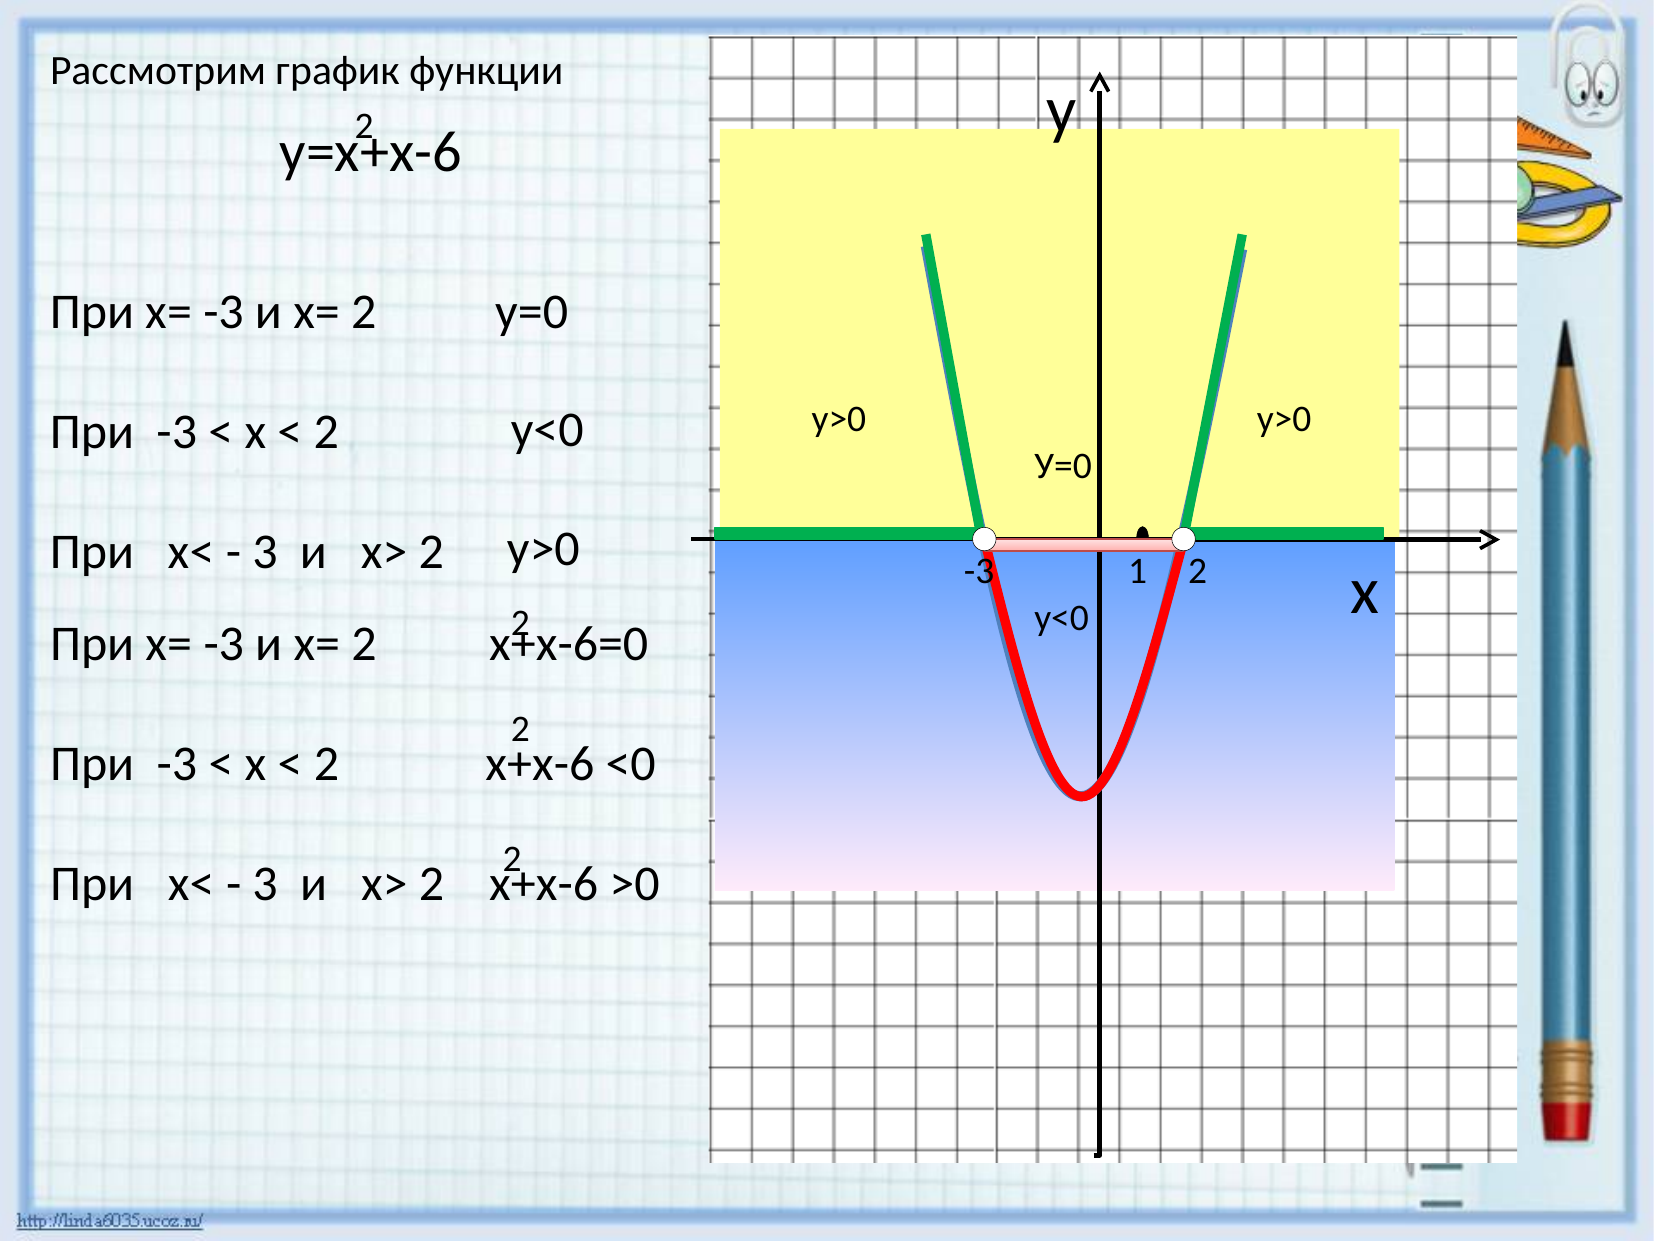

Рассмотрим график функции
у
2
 у=х+х-6
При х= -3 и х= 2
При -3 < х < 2
При х< - 3 и х> 2
у=0
у<0
у>0
у>0
у>0
У=0
2
-3
1
х
При х= -3 и х= 2 х+х-6=0
При -3 < х < 2 х+х-6 <0
При х< - 3 и х> 2 х+х-6 >0
у<0
2
2
2